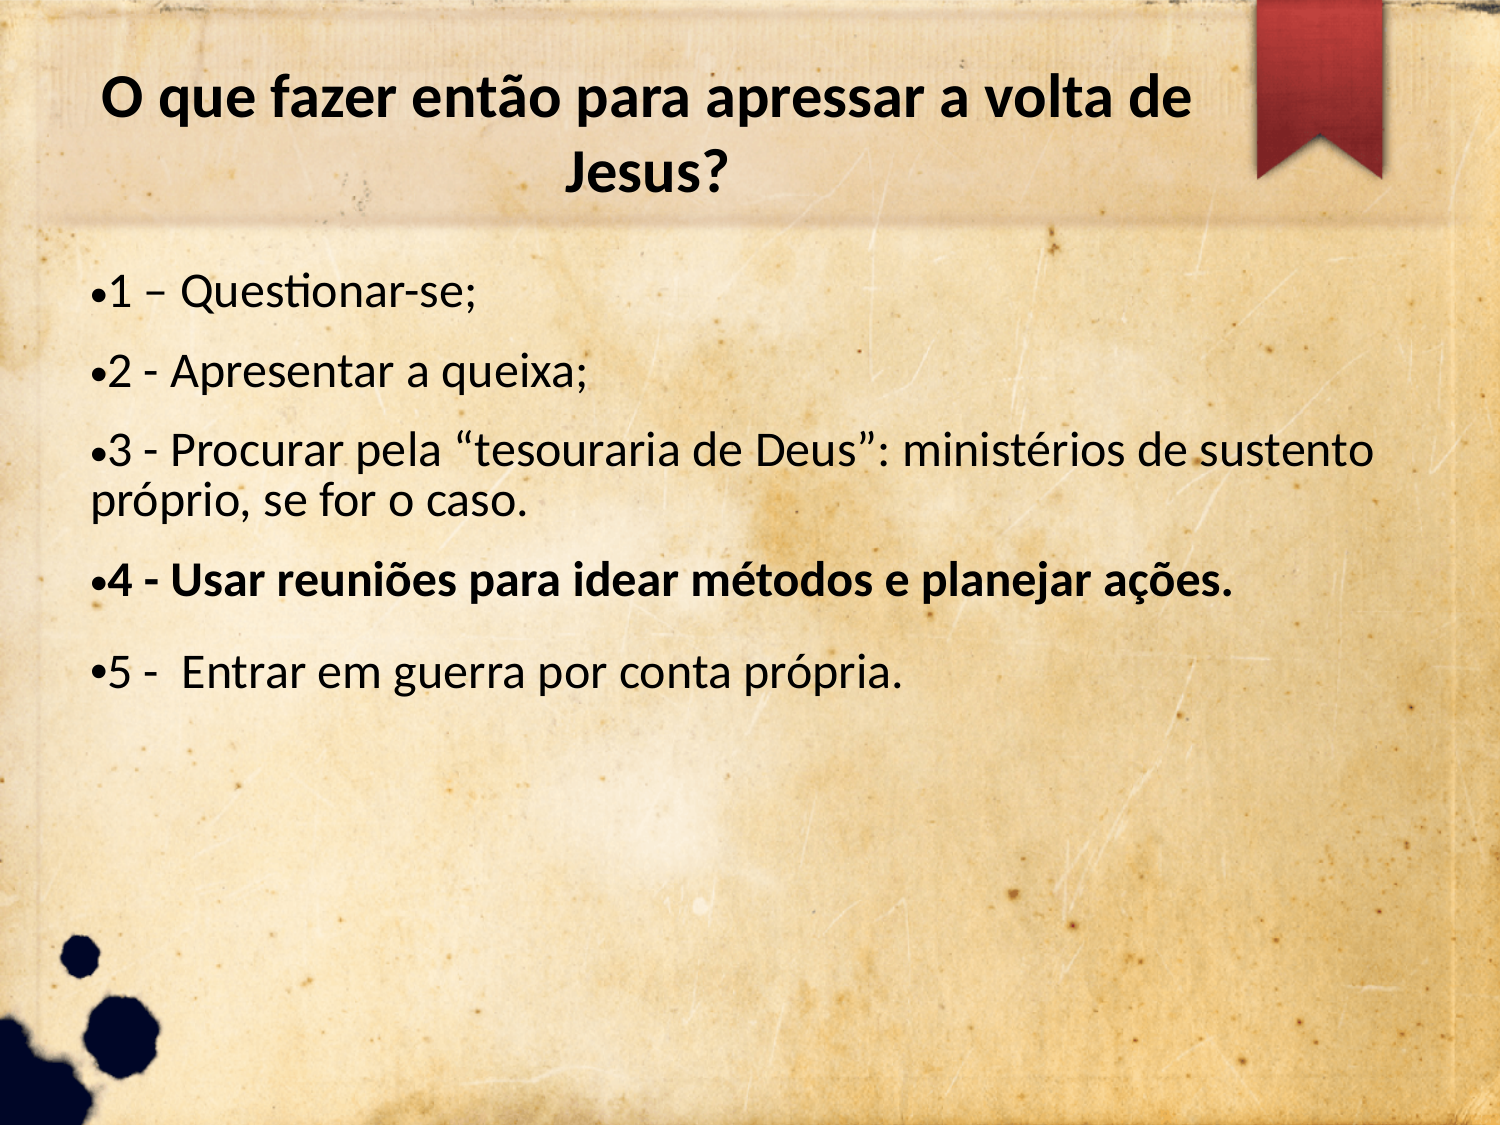

# O que fazer então para apressar a volta de Jesus?
1 – Questionar-se;
2 - Apresentar a queixa;
3 - Procurar pela “tesouraria de Deus”: ministérios de sustento próprio, se for o caso.
4 - Usar reuniões para idear métodos e planejar ações.
5 - Entrar em guerra por conta própria.